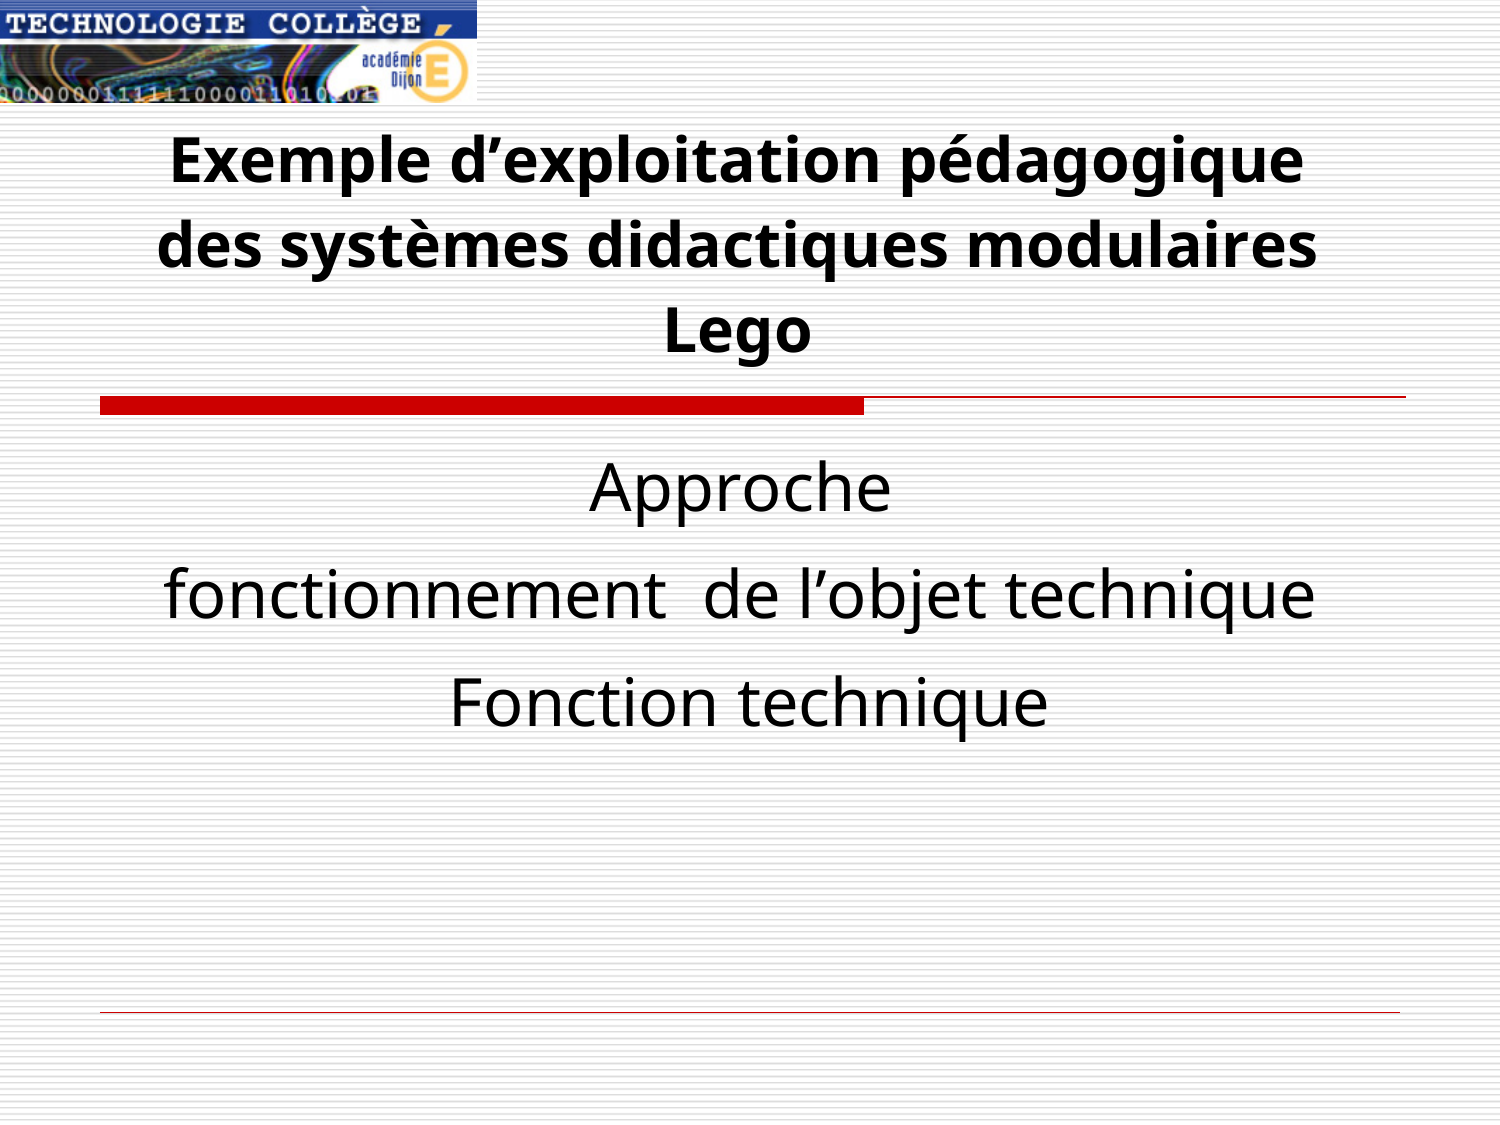

# Exemple d’exploitation pédagogique des systèmes didactiques modulaires Lego
Approche
fonctionnement de l’objet technique
Fonction technique